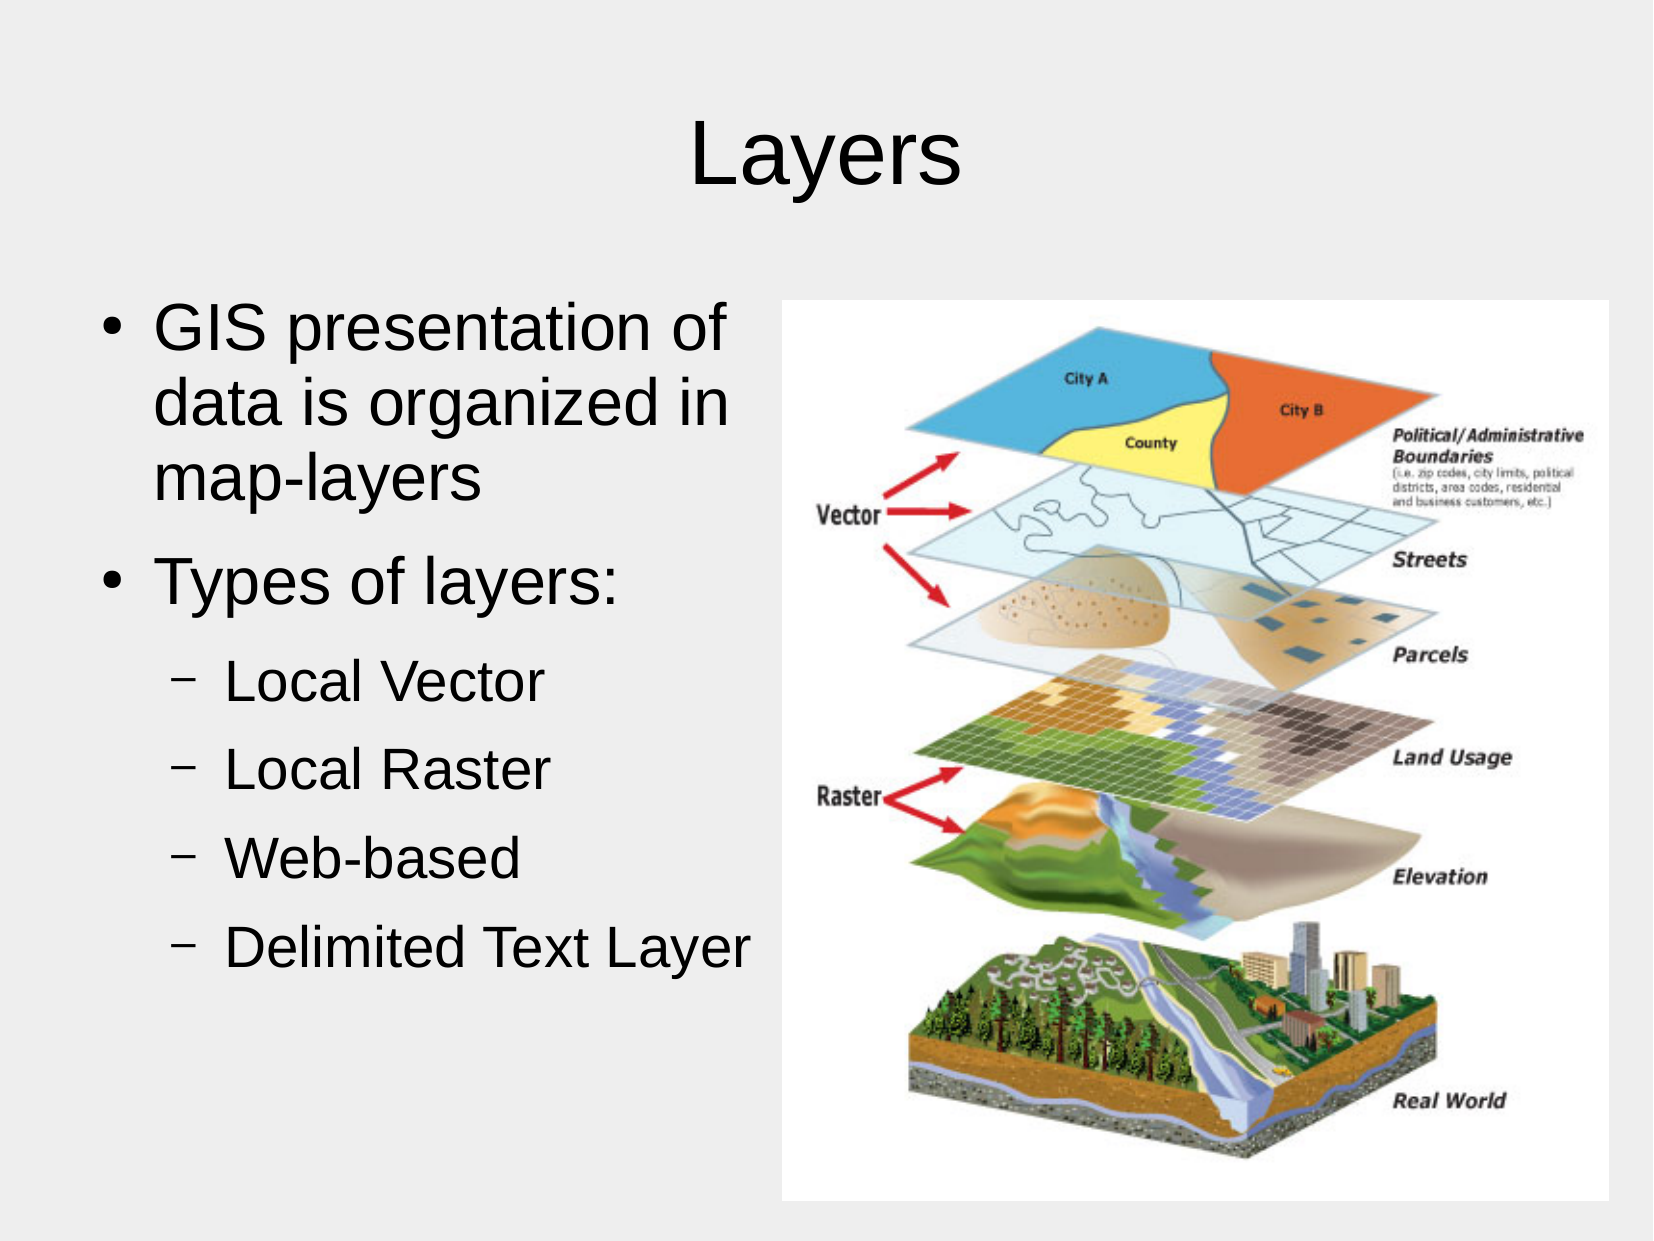

# Layers
GIS presentation of data is organized in map-layers
Types of layers:
Local Vector
Local Raster
Web-based
Delimited Text Layer